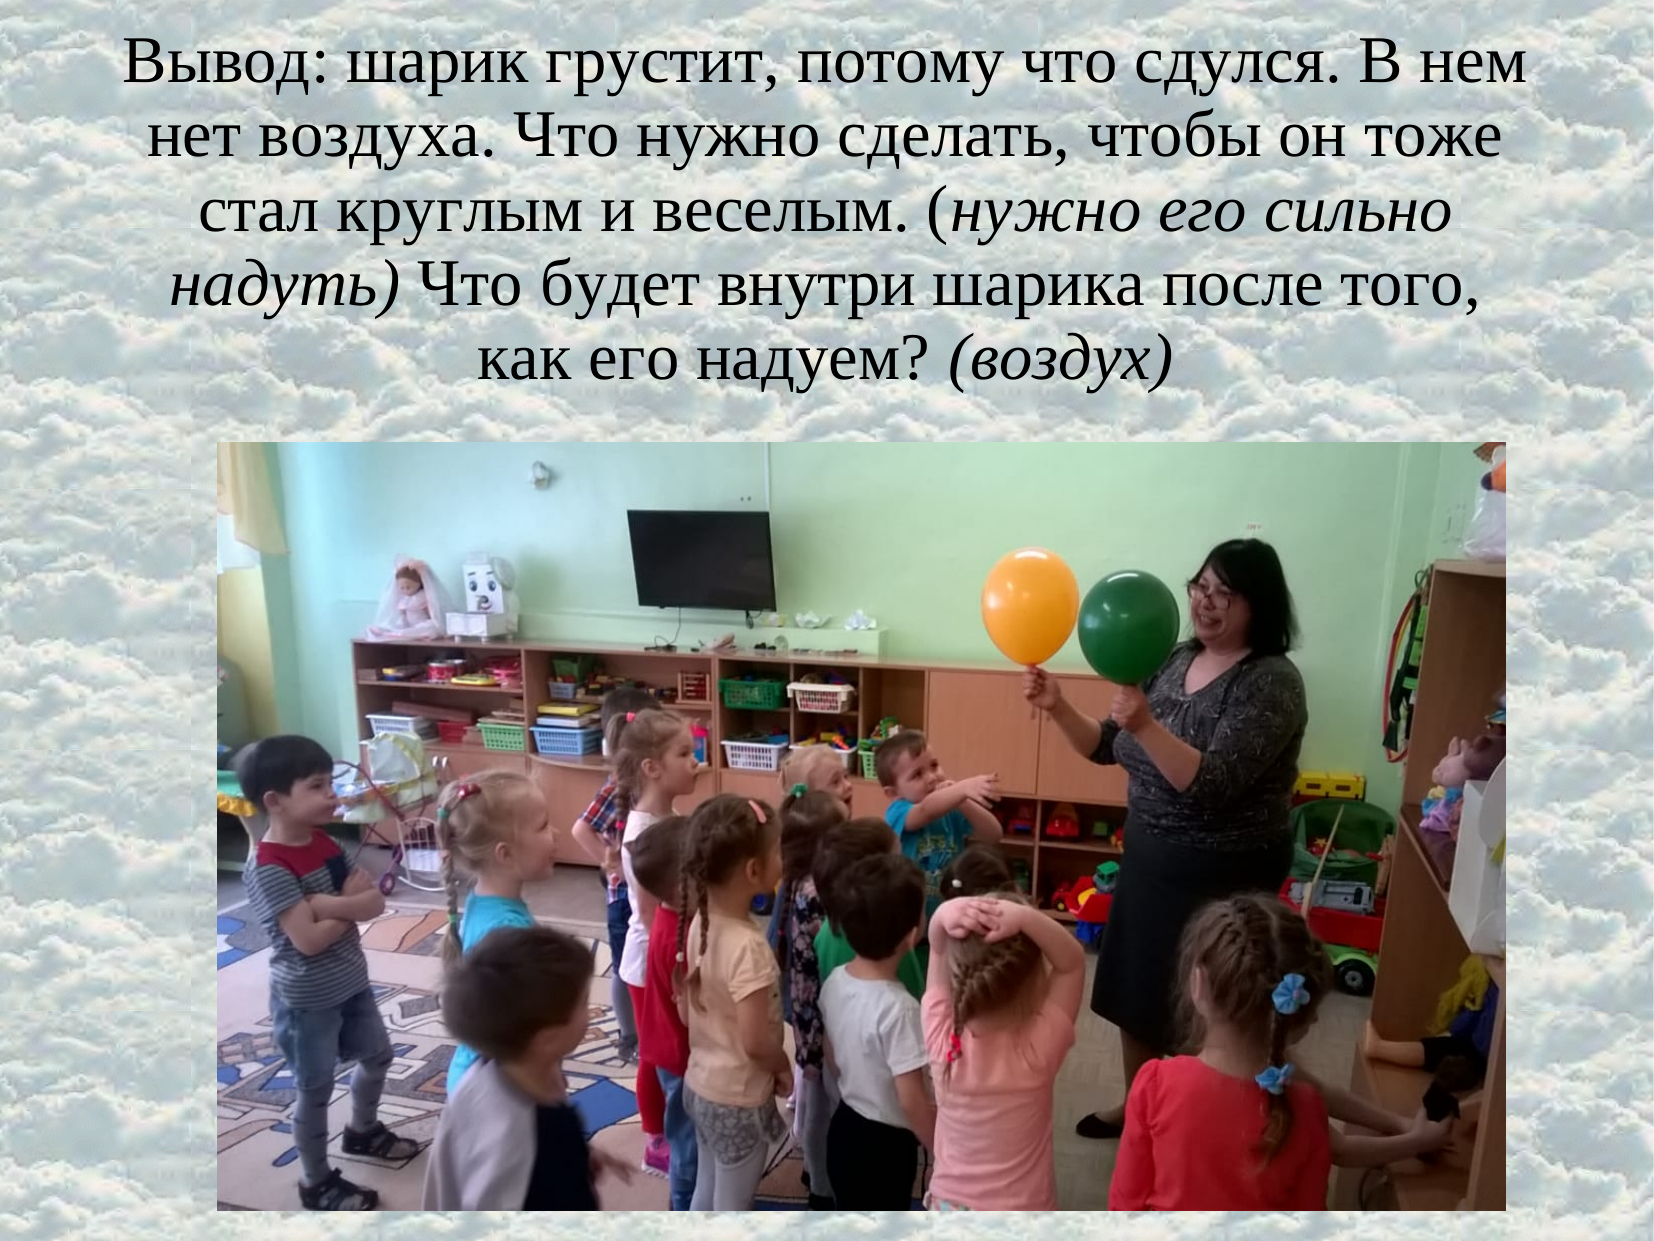

# Вывод: шарик грустит, потому что сдулся. В нем нет воздуха. Что нужно сделать, чтобы он тоже стал круглым и веселым. (нужно его сильно надуть) Что будет внутри шарика после того, как его надуем? (воздух)